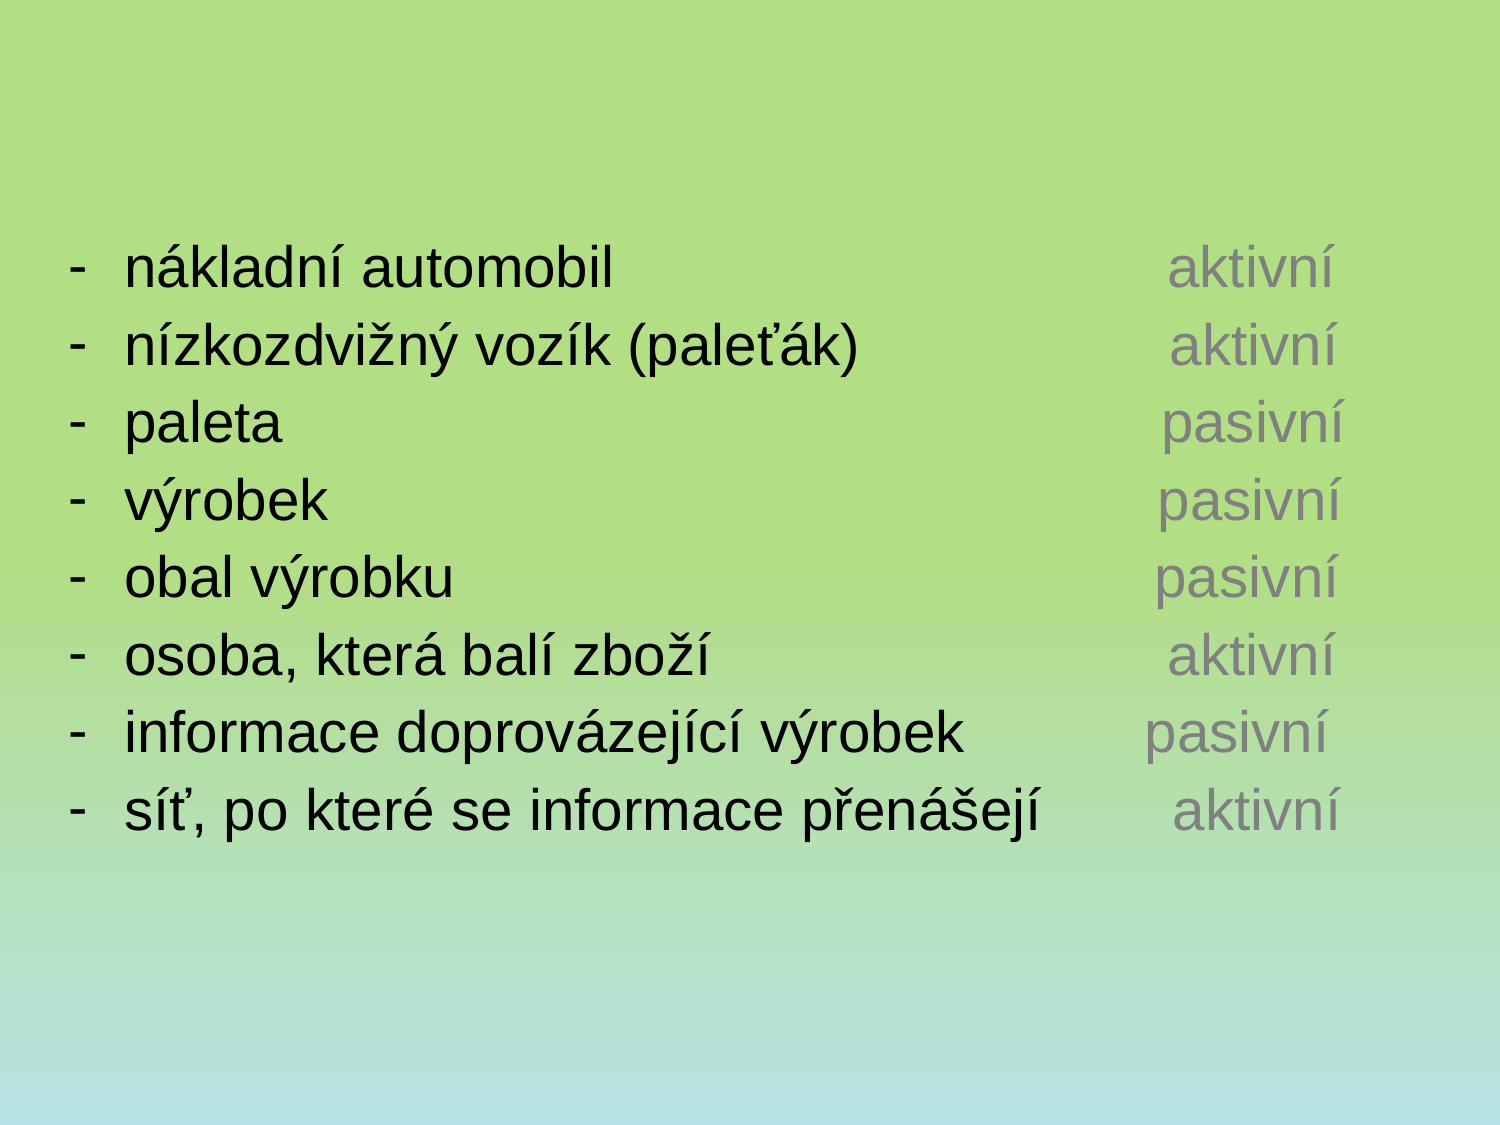

# nákladní automobil aktivní
nízkozdvižný vozík (paleťák) aktivní
paleta pasivní
výrobek pasivní
obal výrobku pasivní
osoba, která balí zboží aktivní
informace doprovázející výrobek pasivní
síť, po které se informace přenášejí aktivní